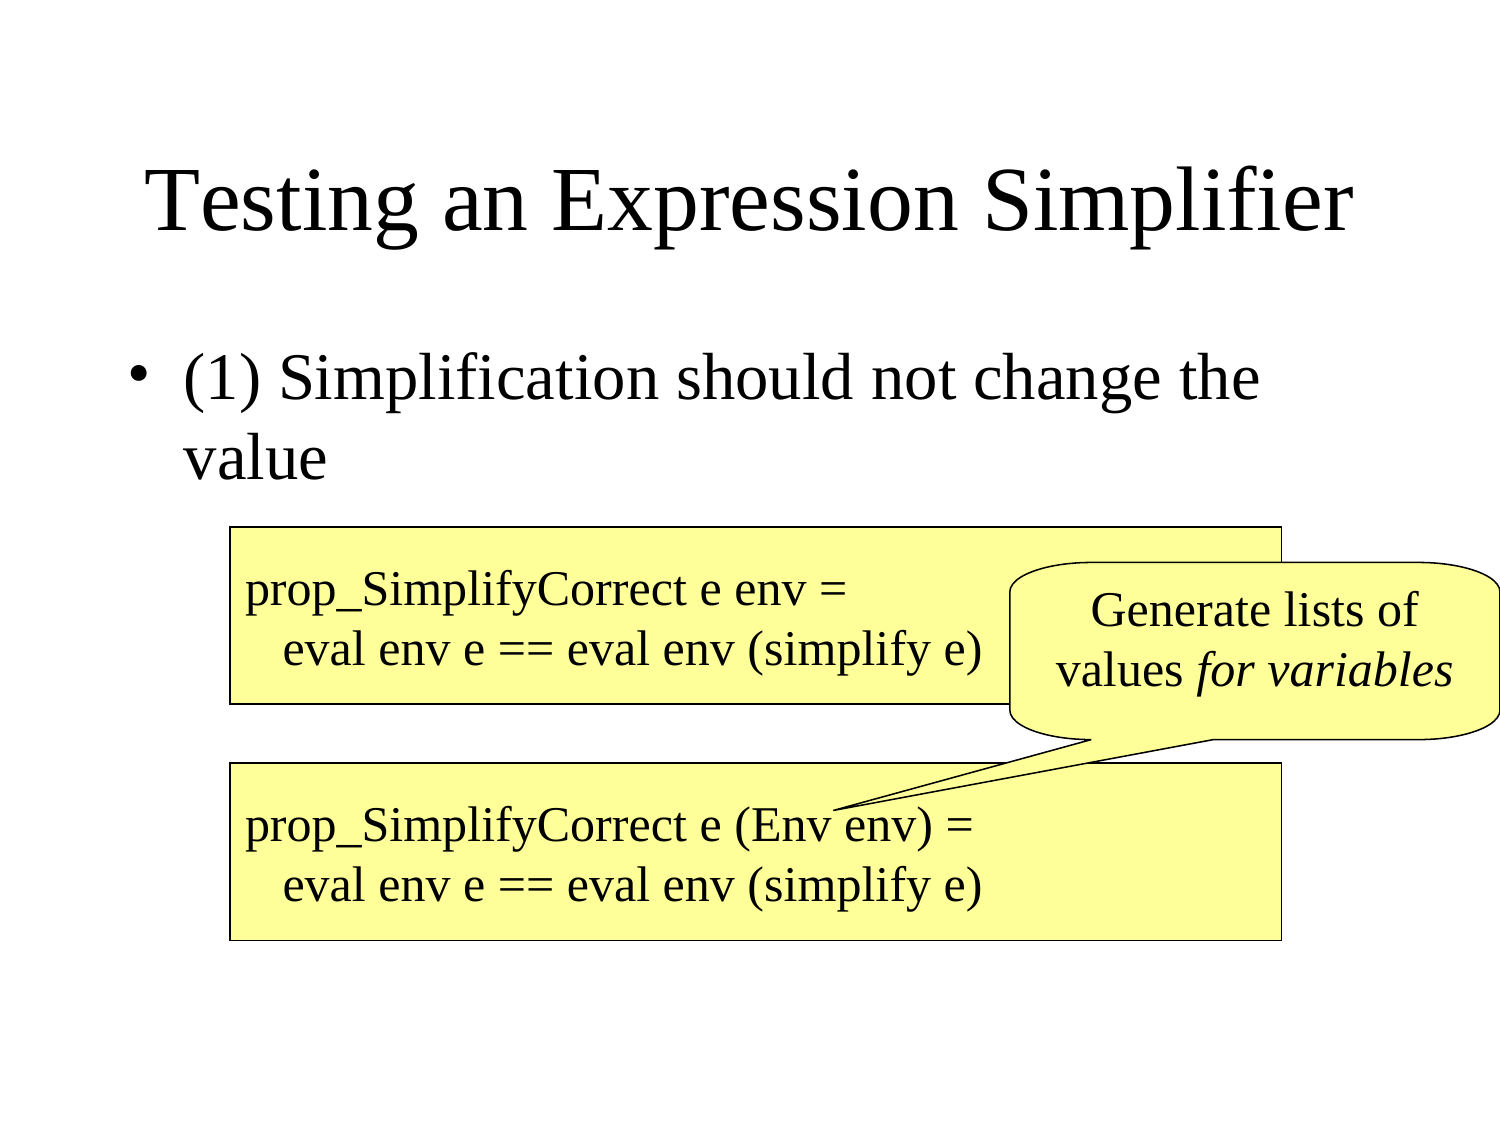

# Testing an Expression Simplifier
(1) Simplification should not change the value
prop_SimplifyCorrect e env =
 eval env e == eval env (simplify e)
Generate lists of values for variables
prop_SimplifyCorrect e (Env env) =
 eval env e == eval env (simplify e)